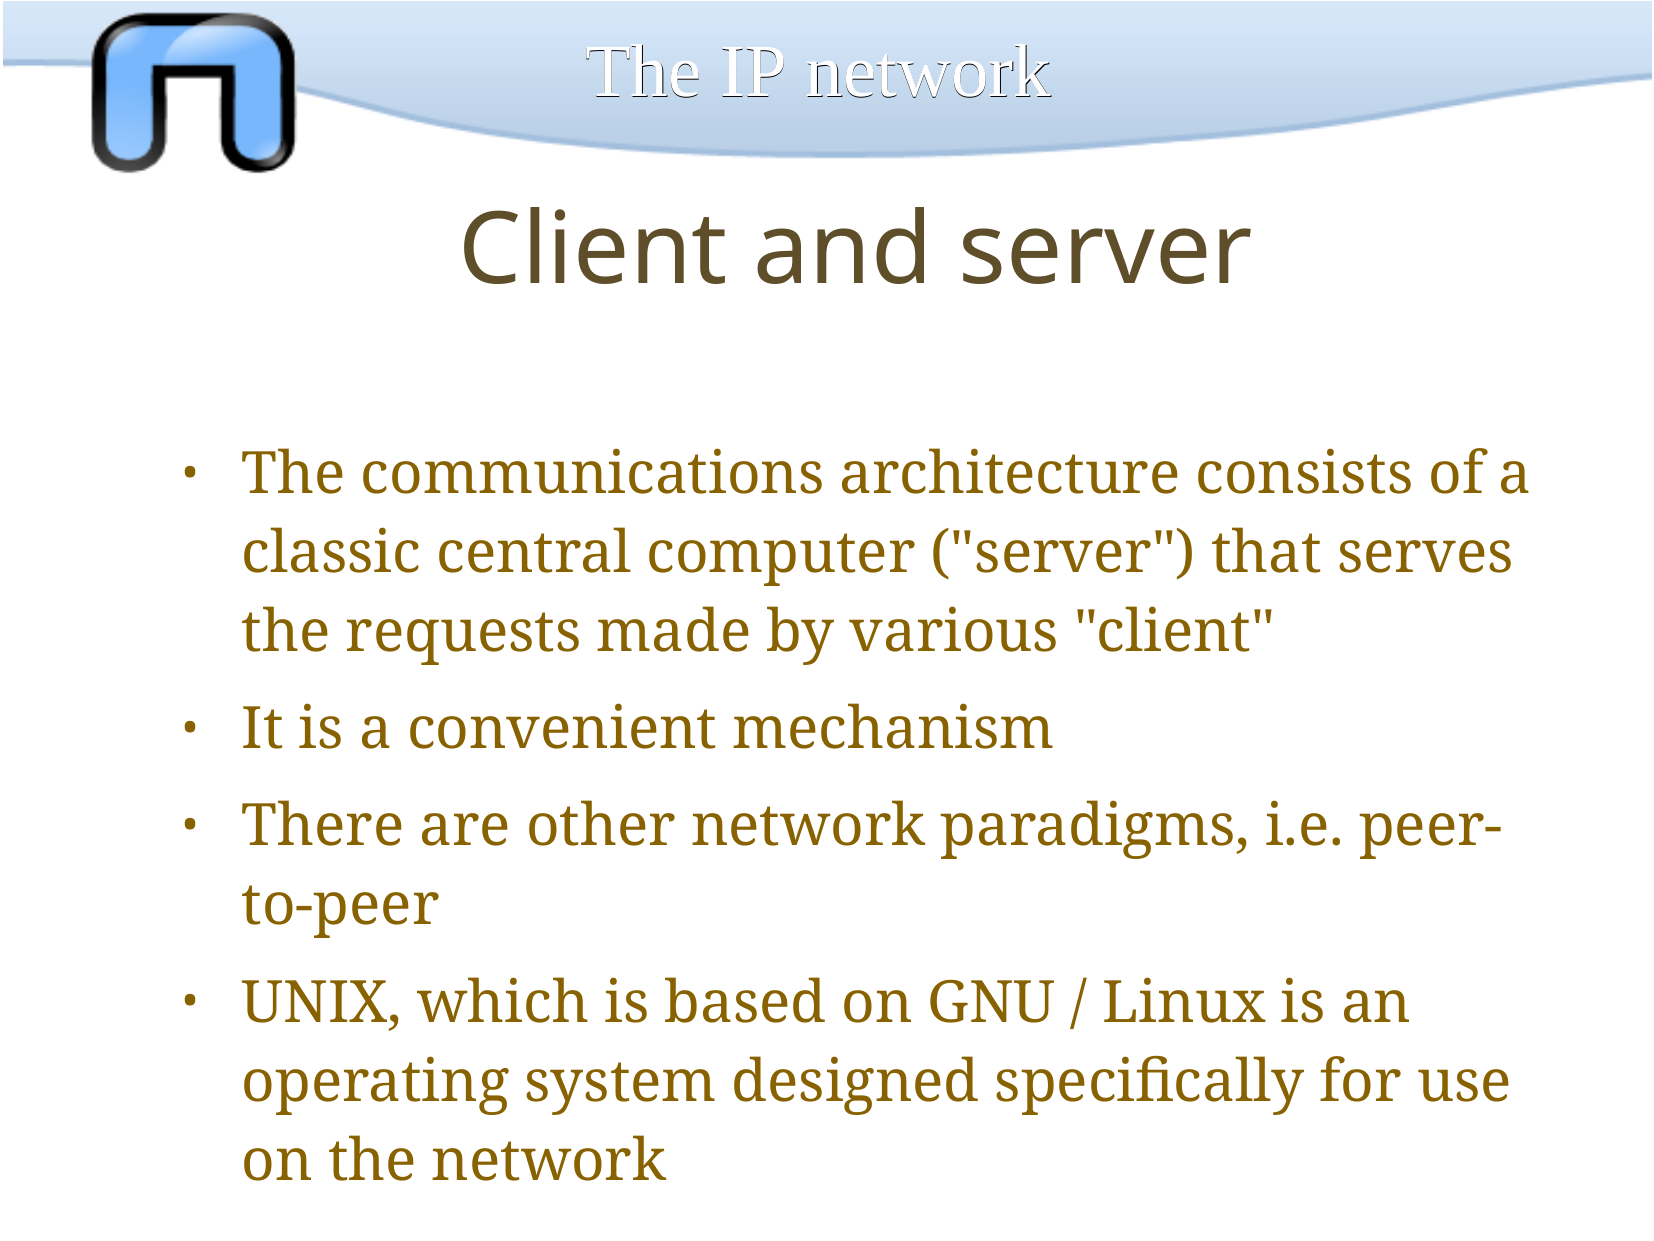

The IP network
Client and server
# The communications architecture consists of a classic central computer ("server") that serves the requests made ​​by various "client"
It is a convenient mechanism
There are other network paradigms, i.e. peer-to-peer
UNIX, which is based on GNU / Linux is an operating system designed specifically for use on the network